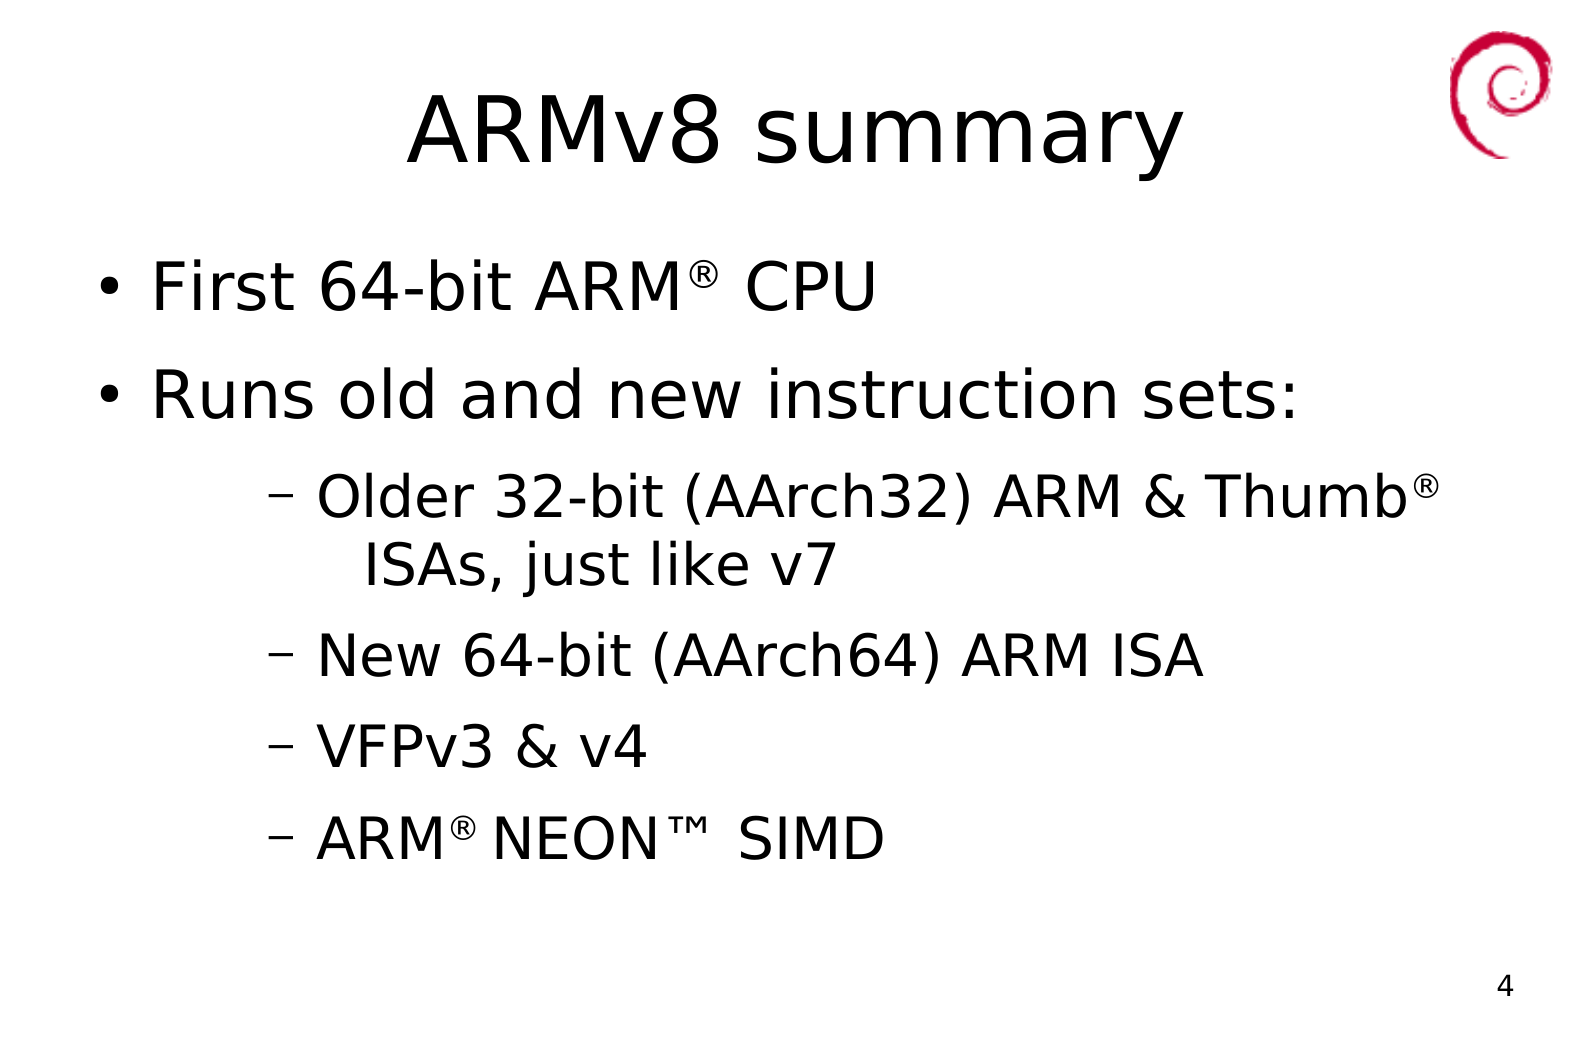

# ARMv8 summary
First 64-bit ARM® CPU
Runs old and new instruction sets:
Older 32-bit (AArch32) ARM & Thumb® ISAs, just like v7
New 64-bit (AArch64) ARM ISA
VFPv3 & v4
ARM® NEON™ SIMD
4